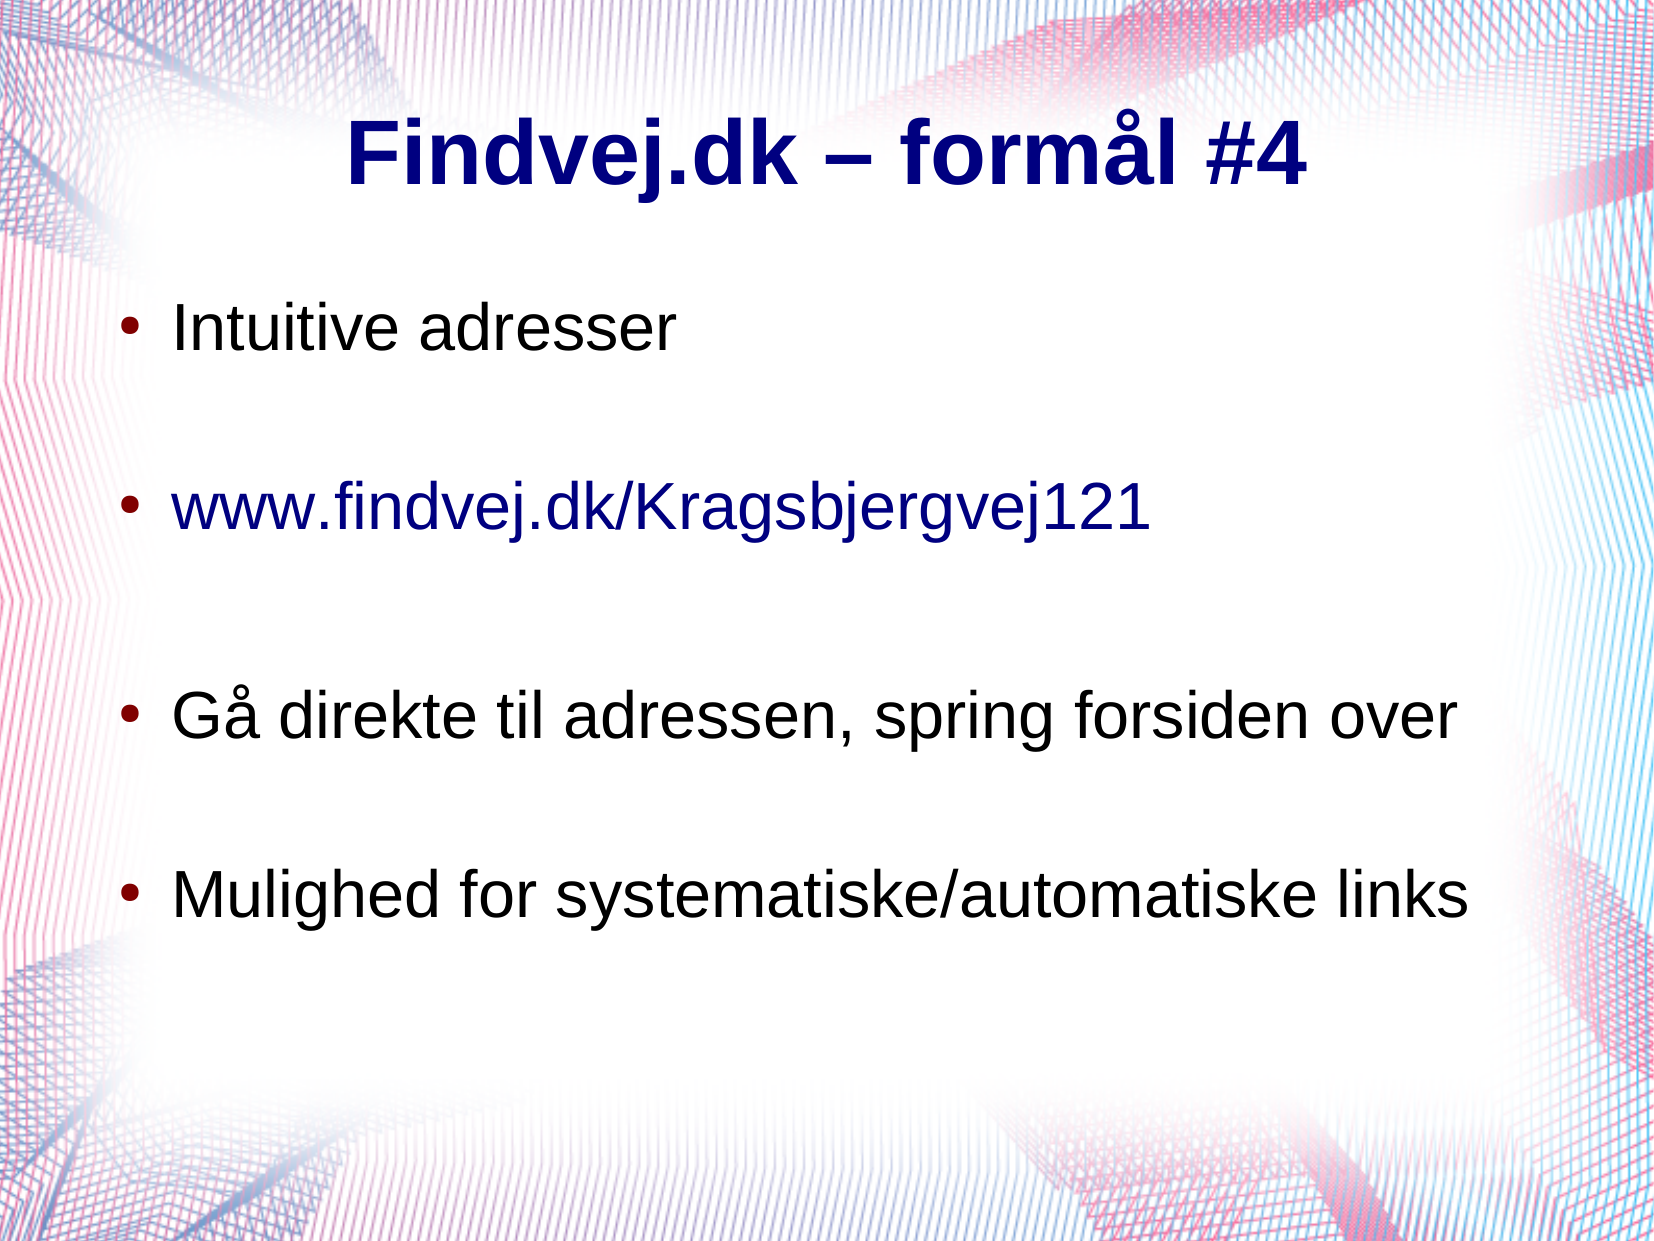

# Findvej.dk – formål #4
Intuitive adresser
www.findvej.dk/Kragsbjergvej121
Gå direkte til adressen, spring forsiden over
Mulighed for systematiske/automatiske links